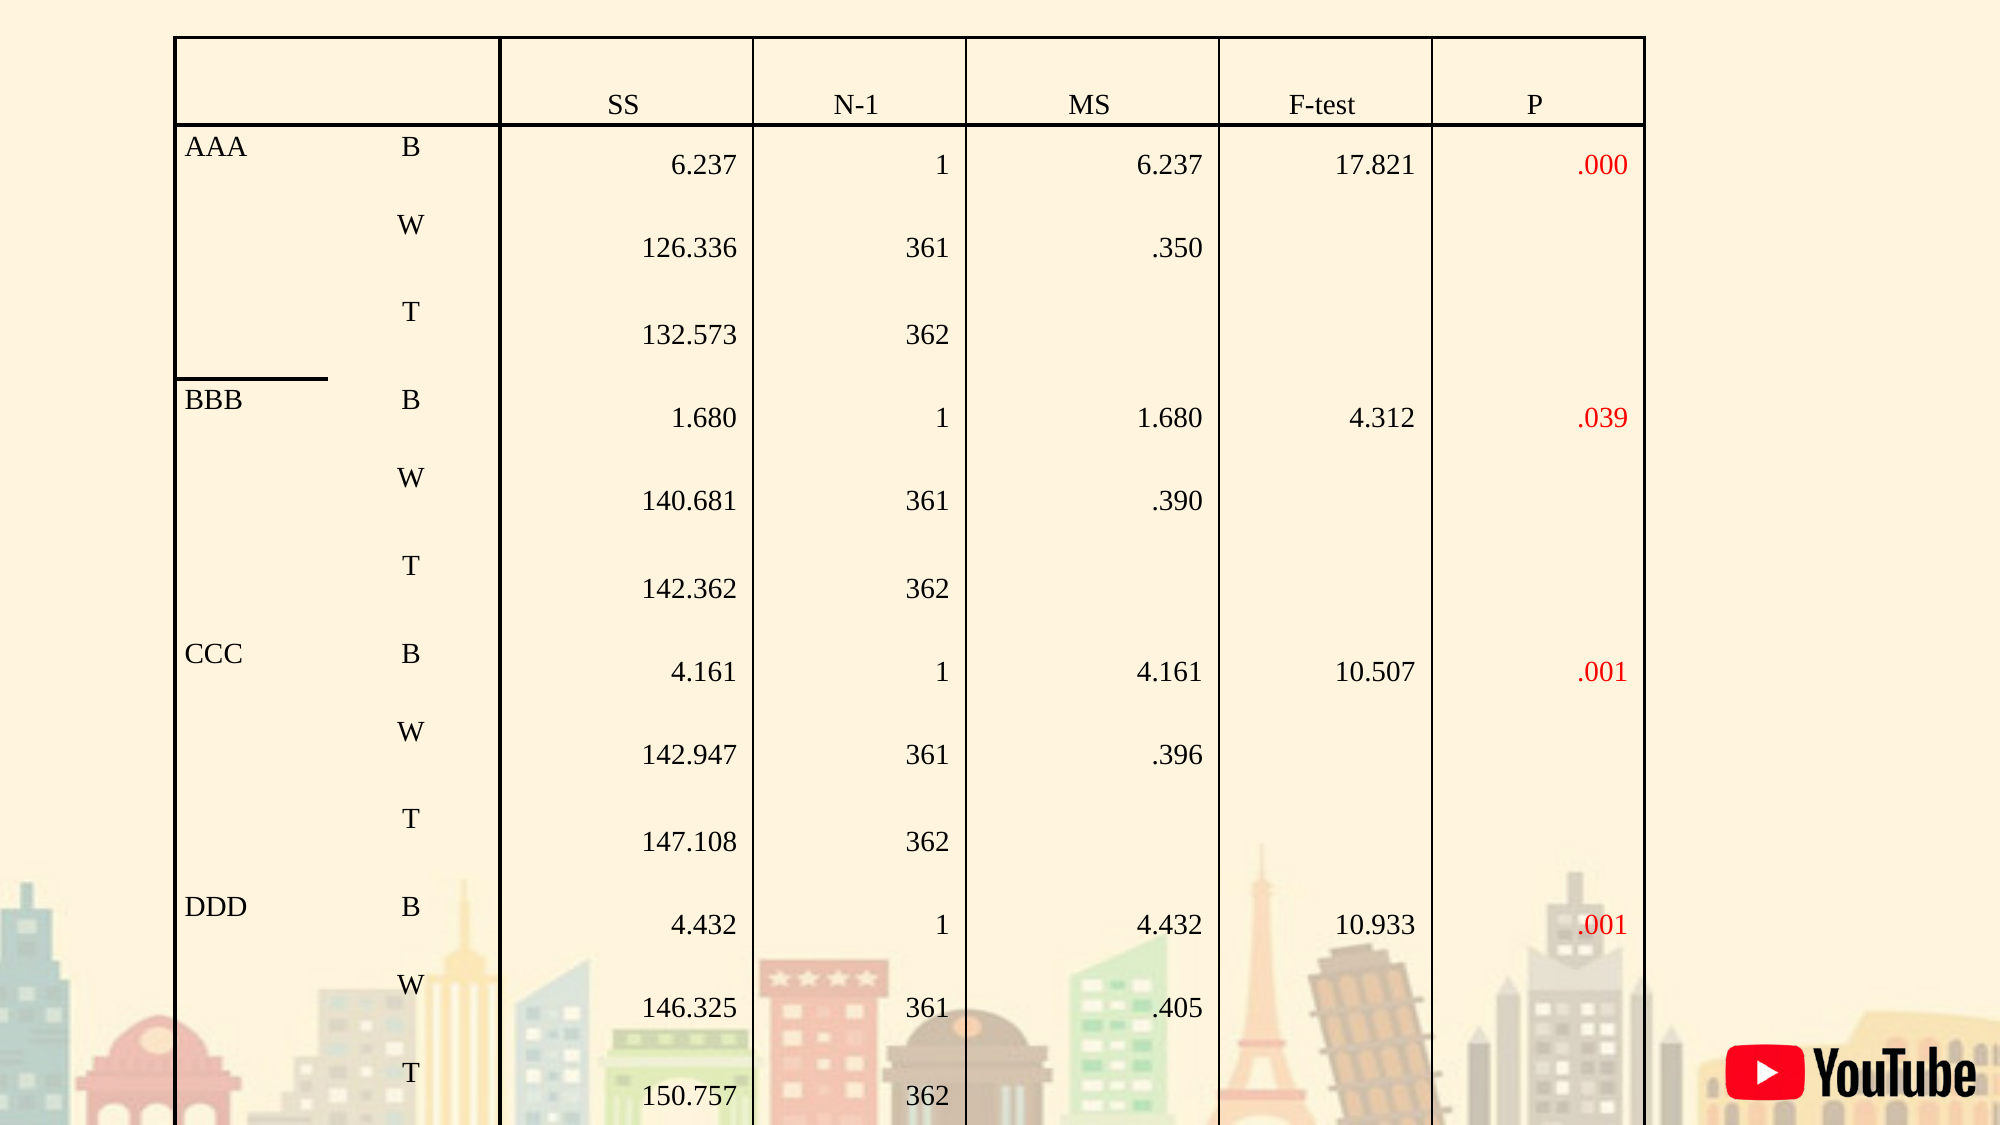

| | | SS | N-1 | MS | F-test | P |
| --- | --- | --- | --- | --- | --- | --- |
| AAA | B | 6.237 | 1 | 6.237 | 17.821 | .000 |
| | W | 126.336 | 361 | .350 | | |
| | T | 132.573 | 362 | | | |
| BBB | B | 1.680 | 1 | 1.680 | 4.312 | .039 |
| | W | 140.681 | 361 | .390 | | |
| | T | 142.362 | 362 | | | |
| CCC | B | 4.161 | 1 | 4.161 | 10.507 | .001 |
| | W | 142.947 | 361 | .396 | | |
| | T | 147.108 | 362 | | | |
| DDD | B | 4.432 | 1 | 4.432 | 10.933 | .001 |
| | W | 146.325 | 361 | .405 | | |
| | T | 150.757 | 362 | | | |